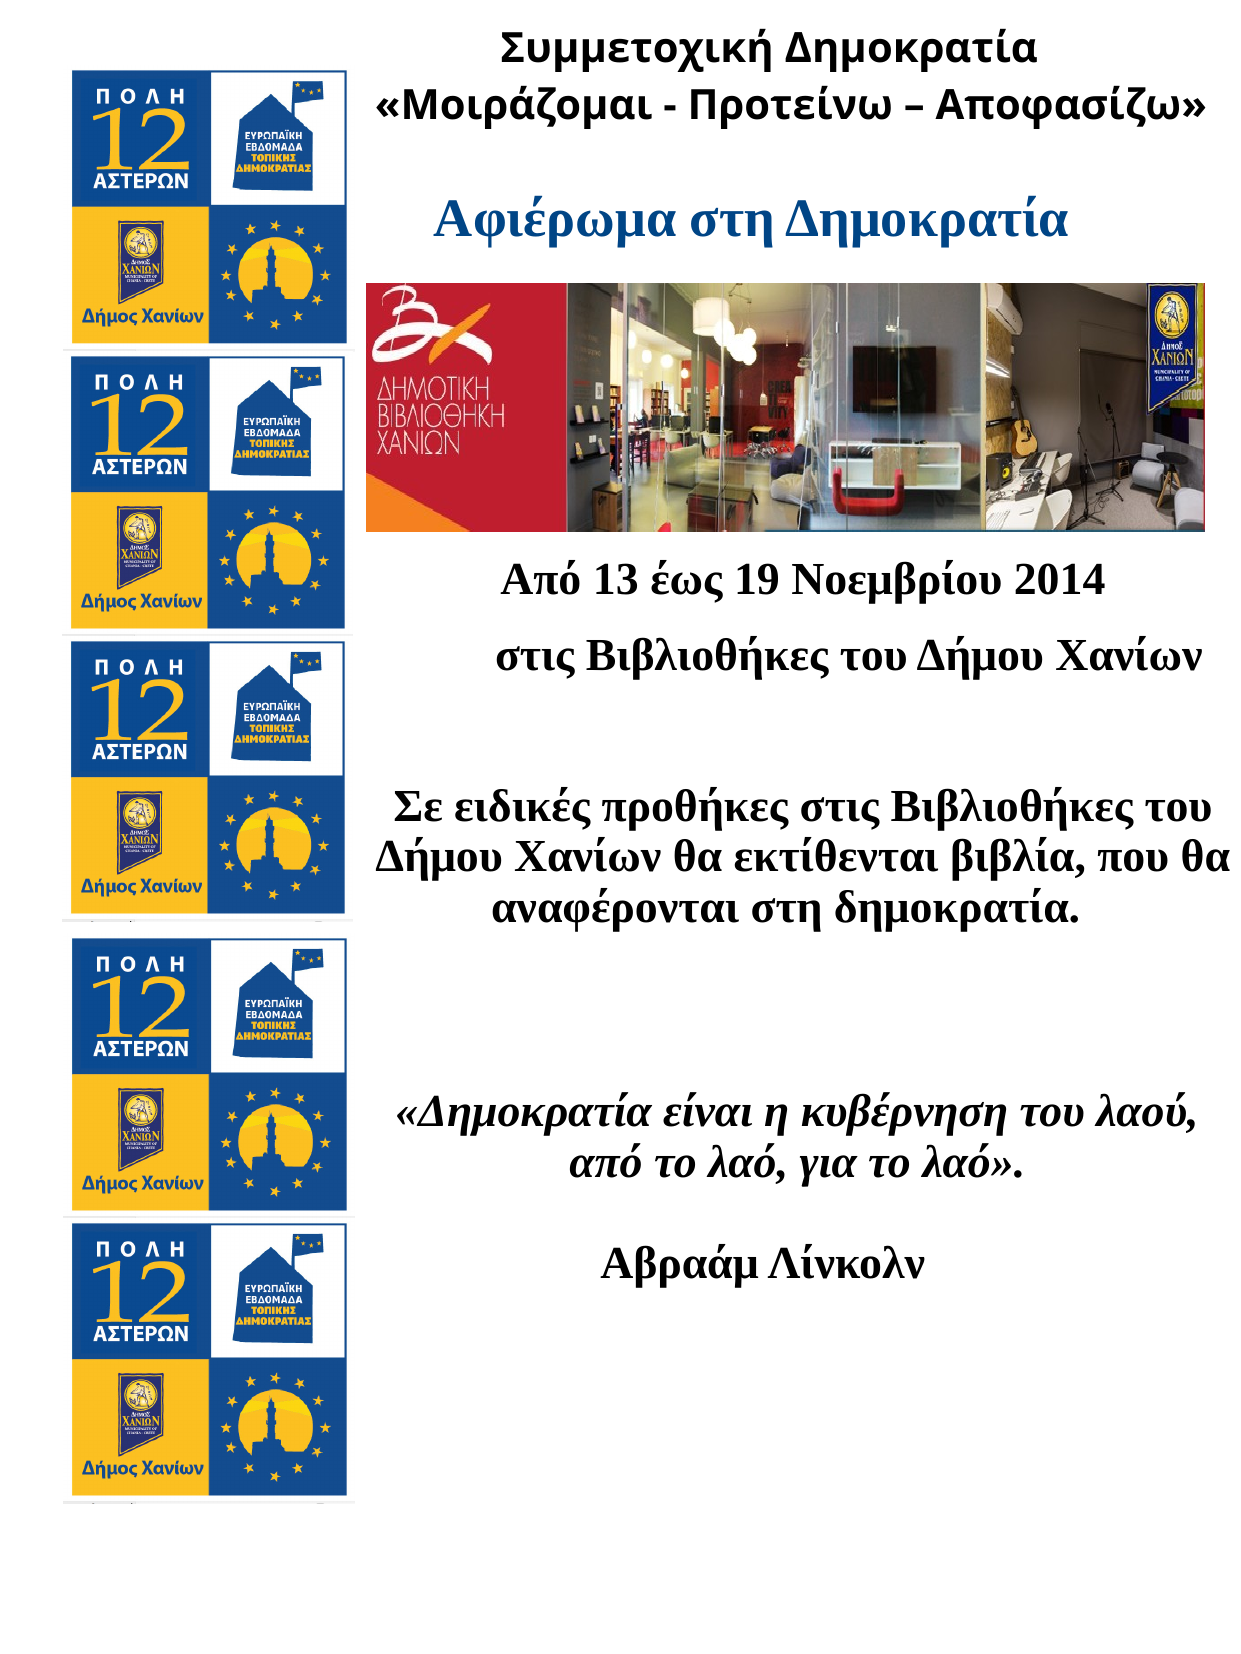

# Συμμετοχική Δημοκρατία «Μοιράζομαι - Προτείνω – Αποφασίζω» Αφιέρωμα στη Δημοκρατία
 Από 13 έως 19 Νοεμβρίου 2014
 στις Βιβλιοθήκες του Δήμου Χανίων
Σε ειδικές προθήκες στις Βιβλιοθήκες του Δήμου Χανίων θα εκτίθενται βιβλία, που θα αναφέρονται στη δημοκρατία.
«Δημοκρατία είναι η κυβέρνηση του λαού,
από το λαό, για το λαό».
Αβραάμ Λίνκολν